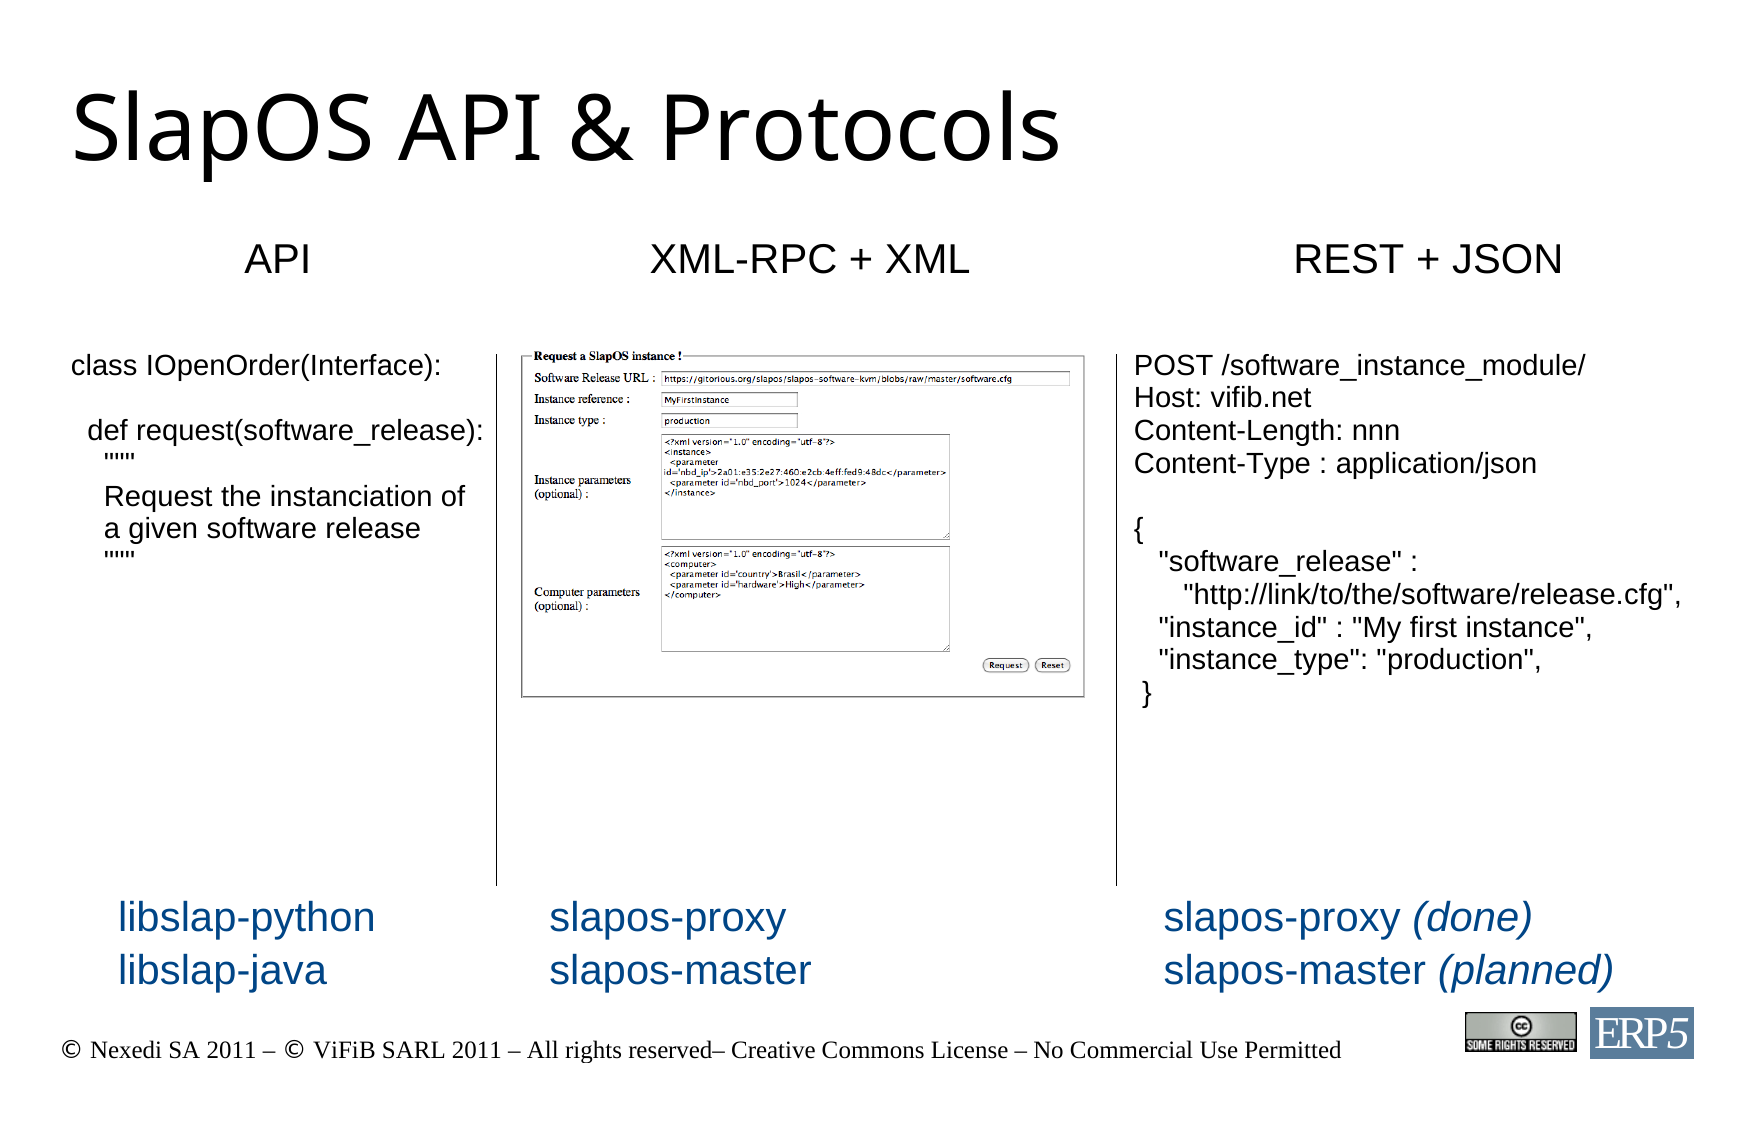

# SlapOS API & Protocols
API
XML-RPC + XML
REST + JSON
class IOpenOrder(Interface):
 def request(software_release):
 """
 Request the instanciation of
 a given software release
 """
POST /software_instance_module/
Host: vifib.net
Content-Length: nnn
Content-Type : application/json
{
 "software_release" :
 "http://link/to/the/software/release.cfg",
 "instance_id" : "My first instance",
 "instance_type": "production",
 }
libslap-python
slapos-proxy
slapos-proxy (done)
libslap-java
slapos-master
slapos-master (planned)